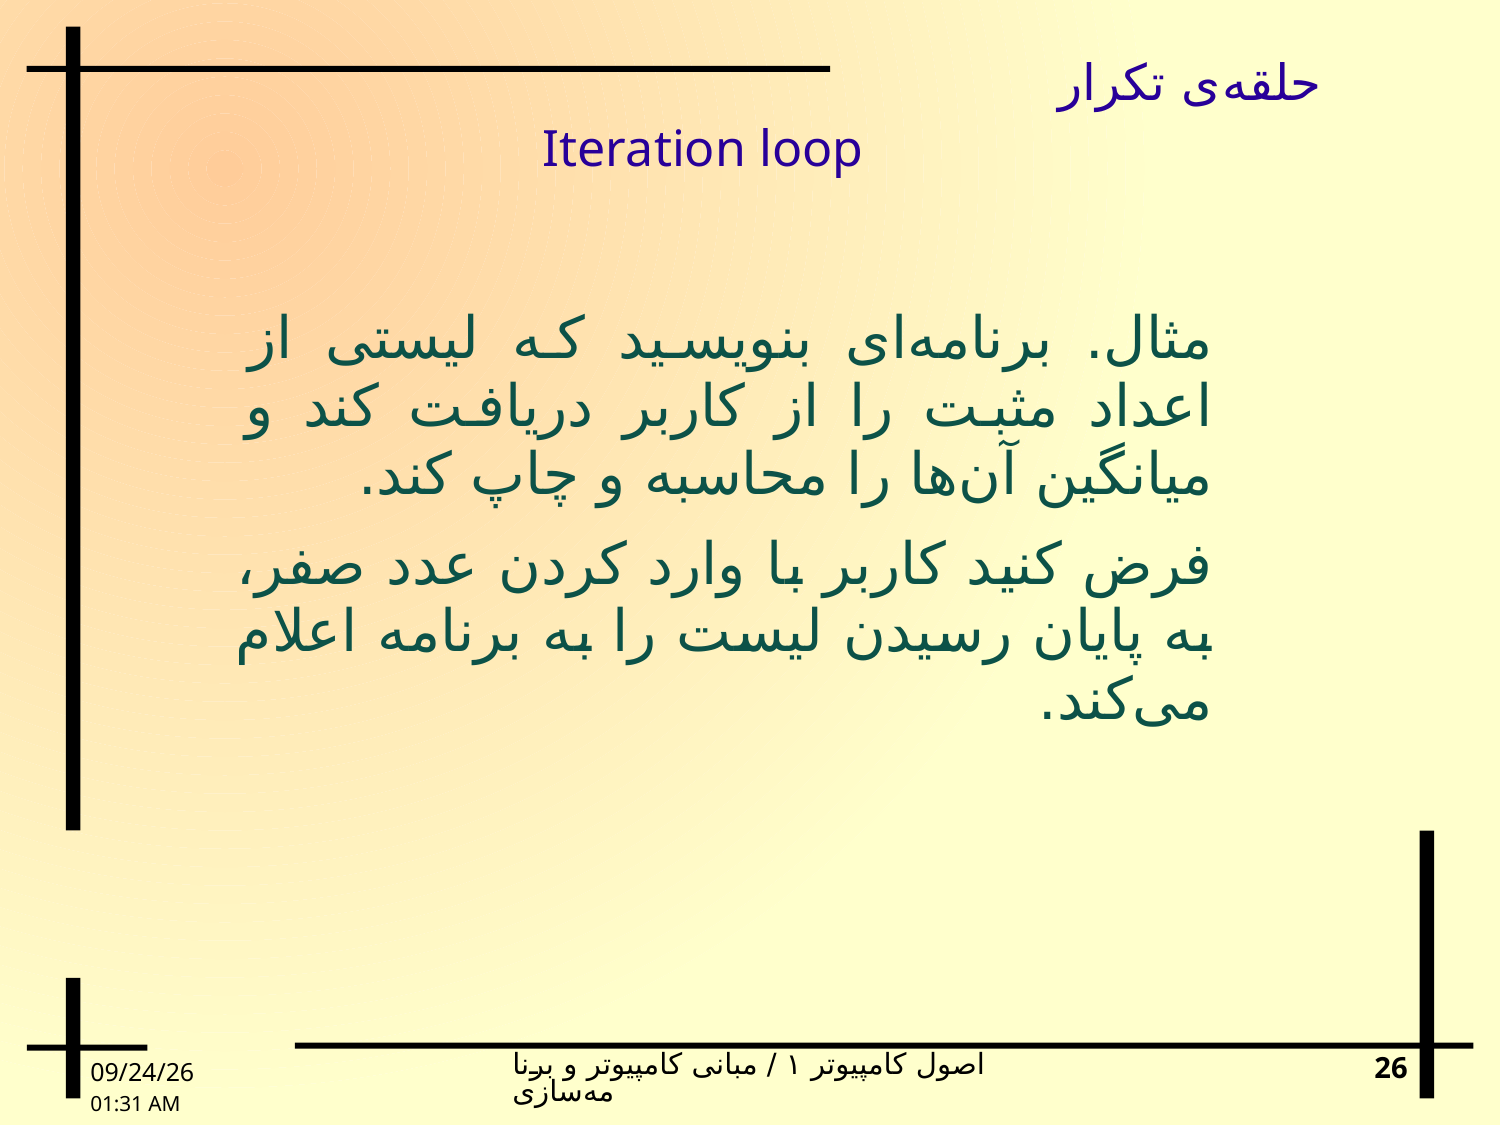

# حلقه‌ی تکرار Iteration loop
مثال. برنامه‌ای بنویسید که لیستی از اعداد مثبت را از کاربر دریافت کند و میانگین آن‌ها را محاسبه و چاپ کند.
فرض کنید کاربر با وارد کردن عدد صفر، به پایان رسیدن لیست را به برنامه اعلام می‌کند.
اصول کامپیوتر ۱ / مبانی کامپیوتر و برنامه‌سازی
26